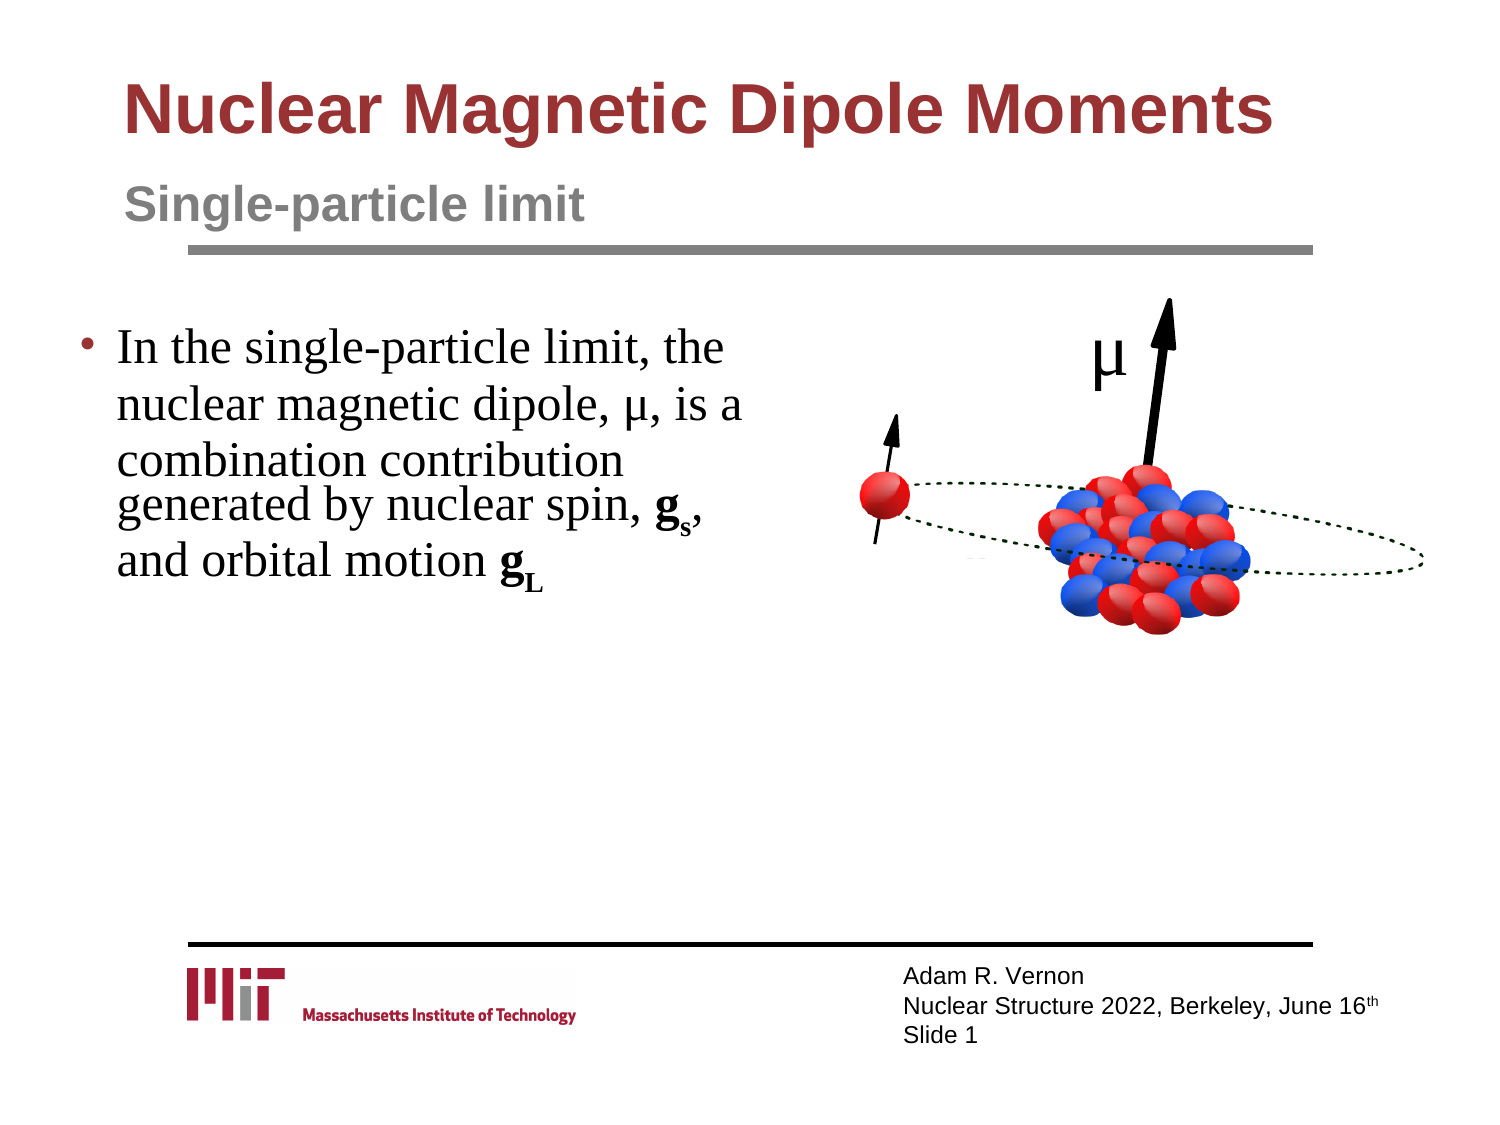

Nuclear Magnetic Dipole Moments
Single-particle limit
μ
# In the single-particle limit, the nuclear magnetic dipole, μ, is a combination contribution generated by nuclear spin, gs, and orbital motion gL
Adam R. Vernon
Nuclear Structure 2022, Berkeley, June 16th
Slide 1